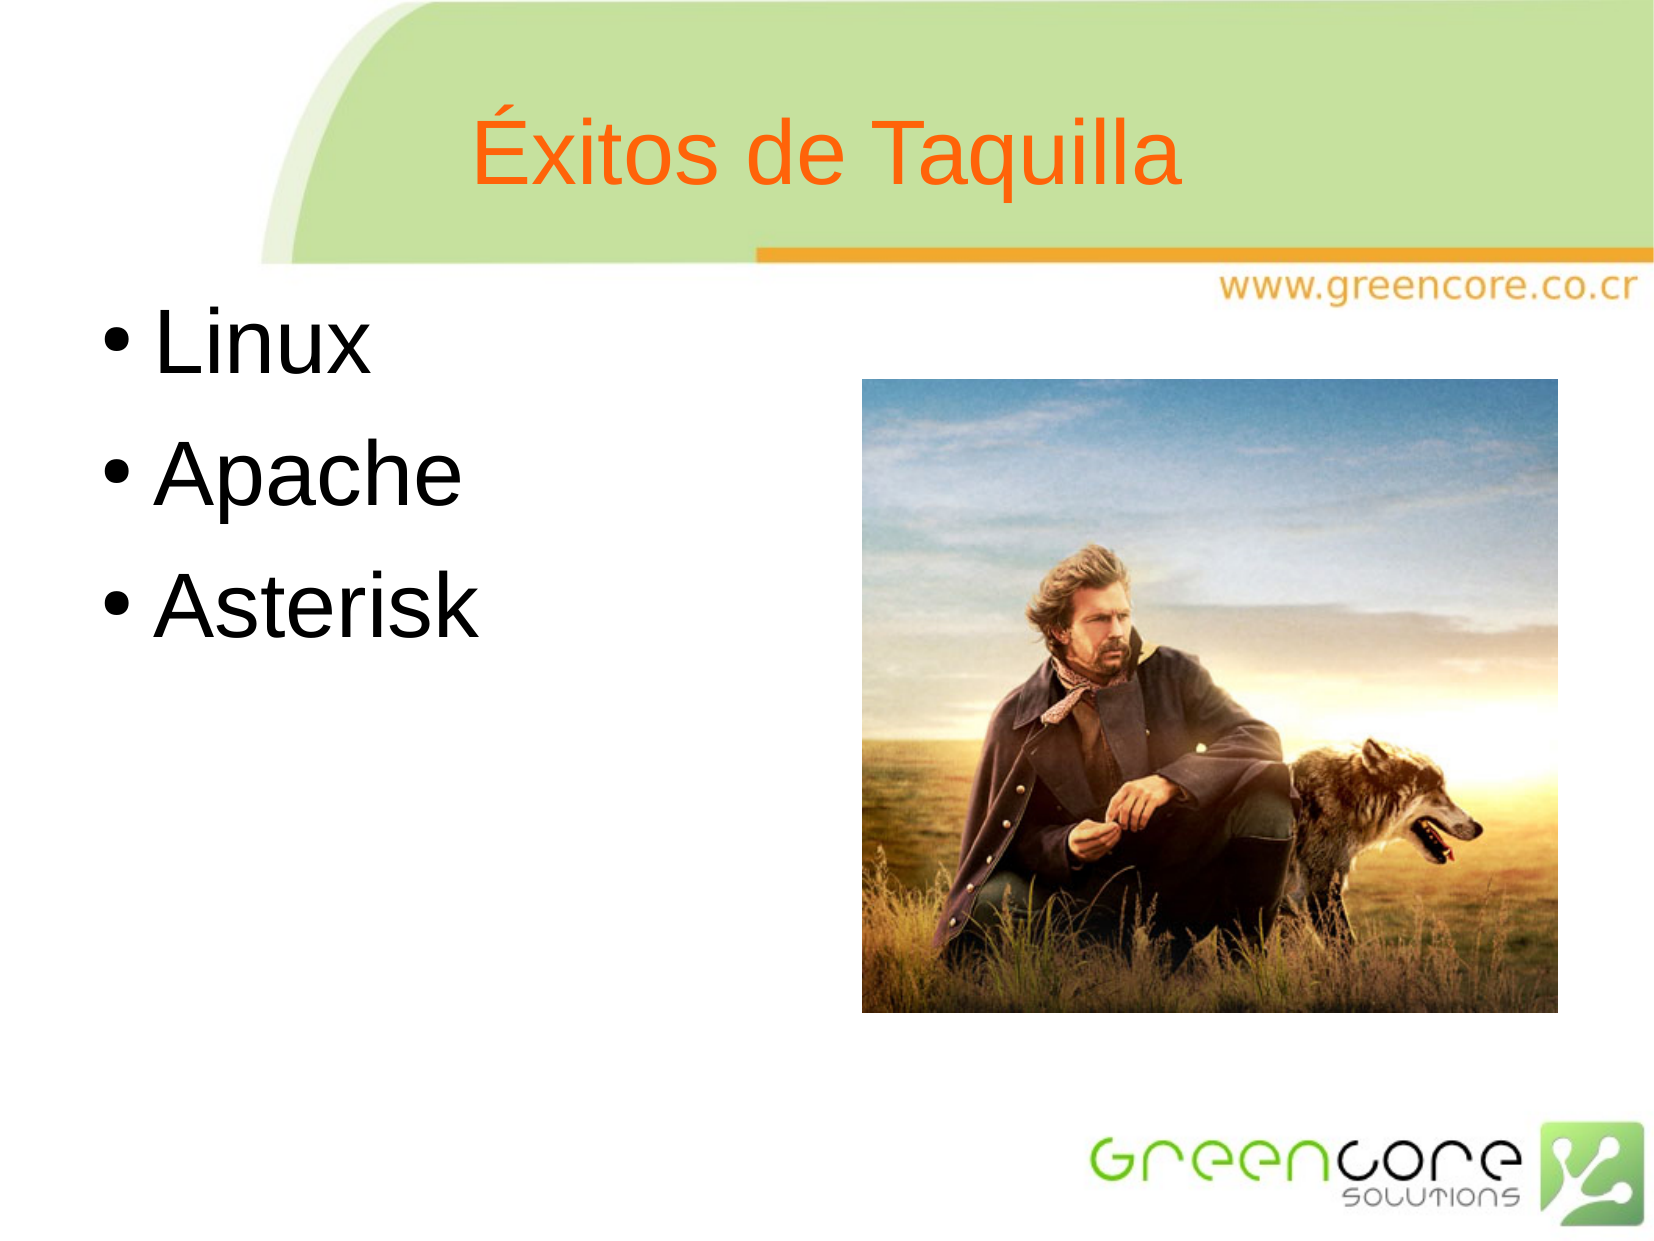

# Éxitos de Taquilla
Linux
Apache
Asterisk